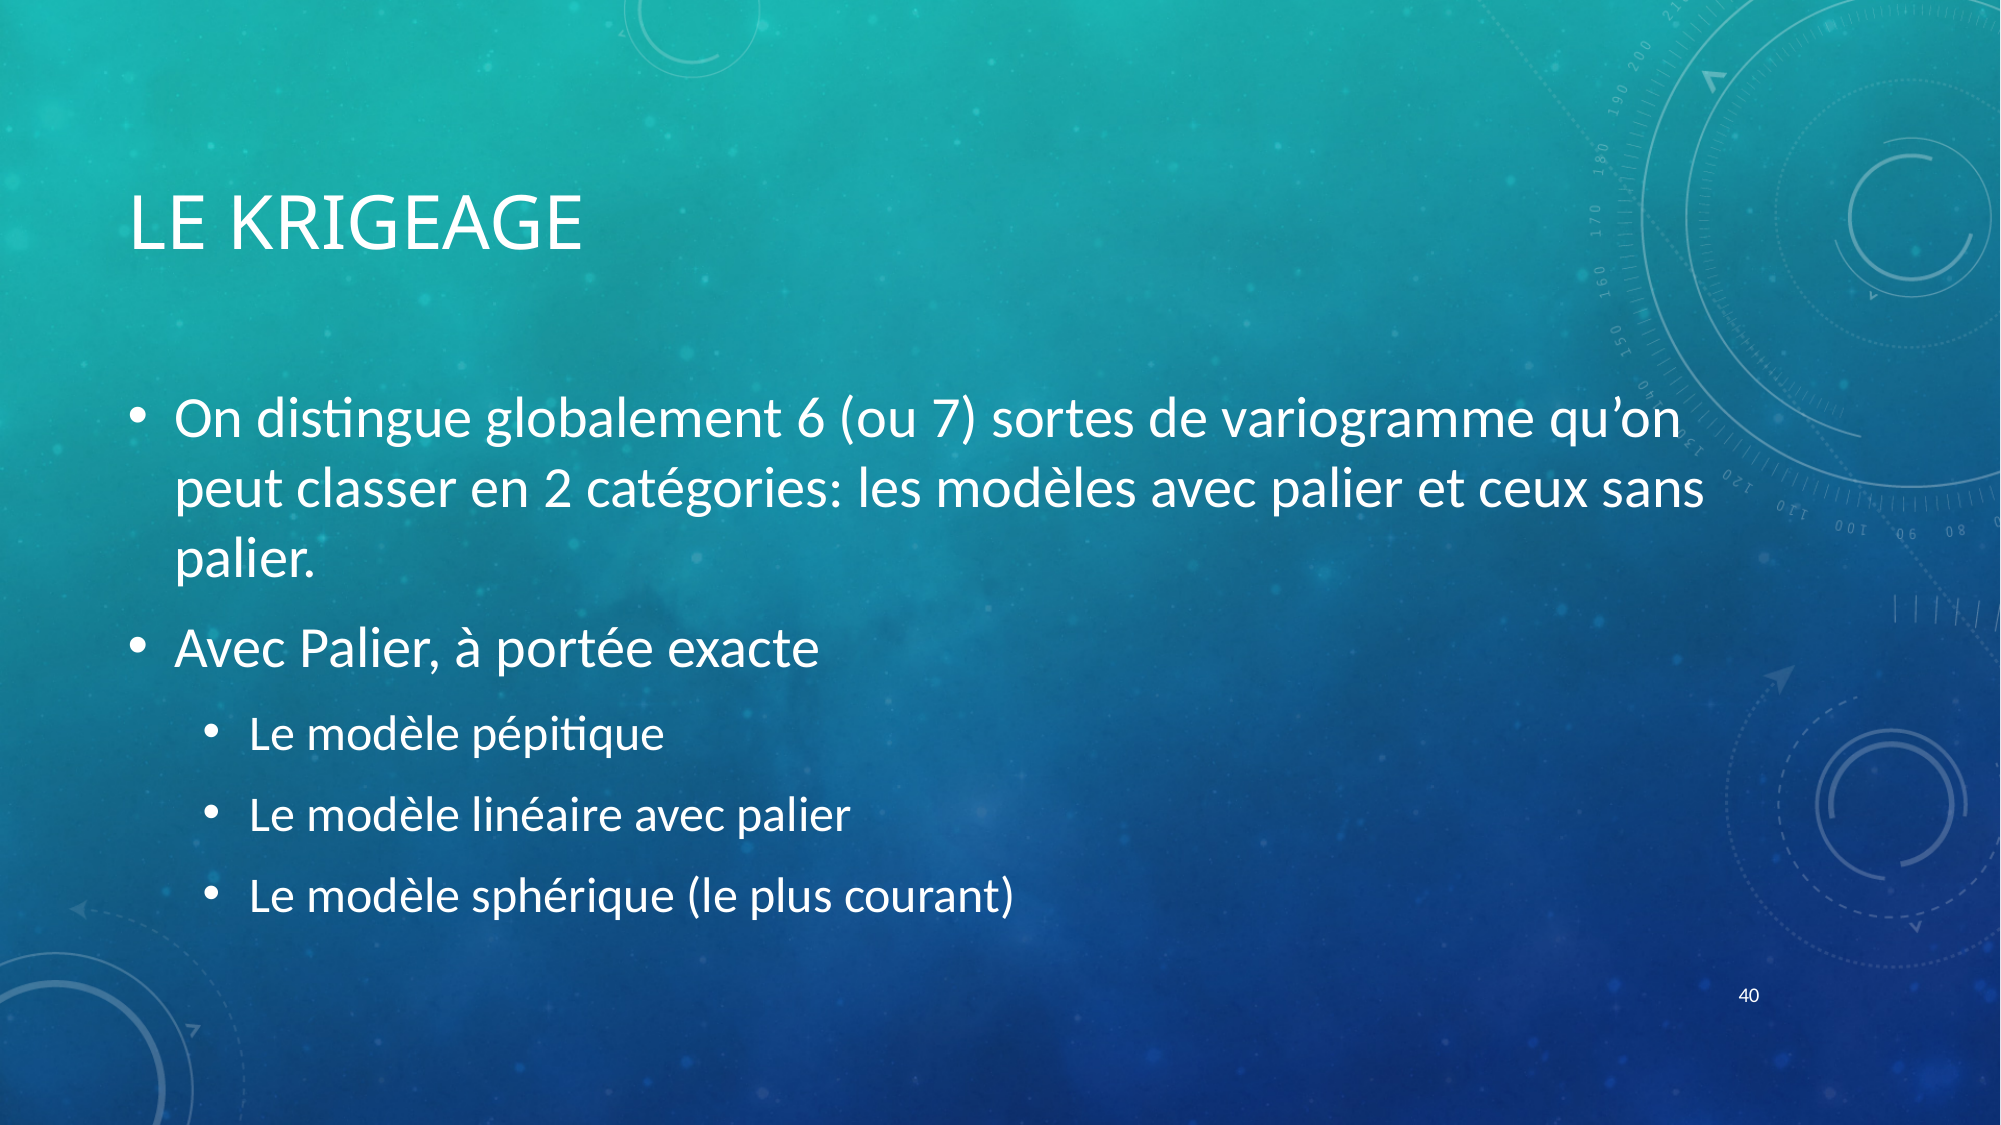

# LE KRIGEAGE
On distingue globalement 6 (ou 7) sortes de variogramme qu’on peut classer en 2 catégories: les modèles avec palier et ceux sans palier.
Avec Palier, à portée exacte
Le modèle pépitique
Le modèle linéaire avec palier
Le modèle sphérique (le plus courant)